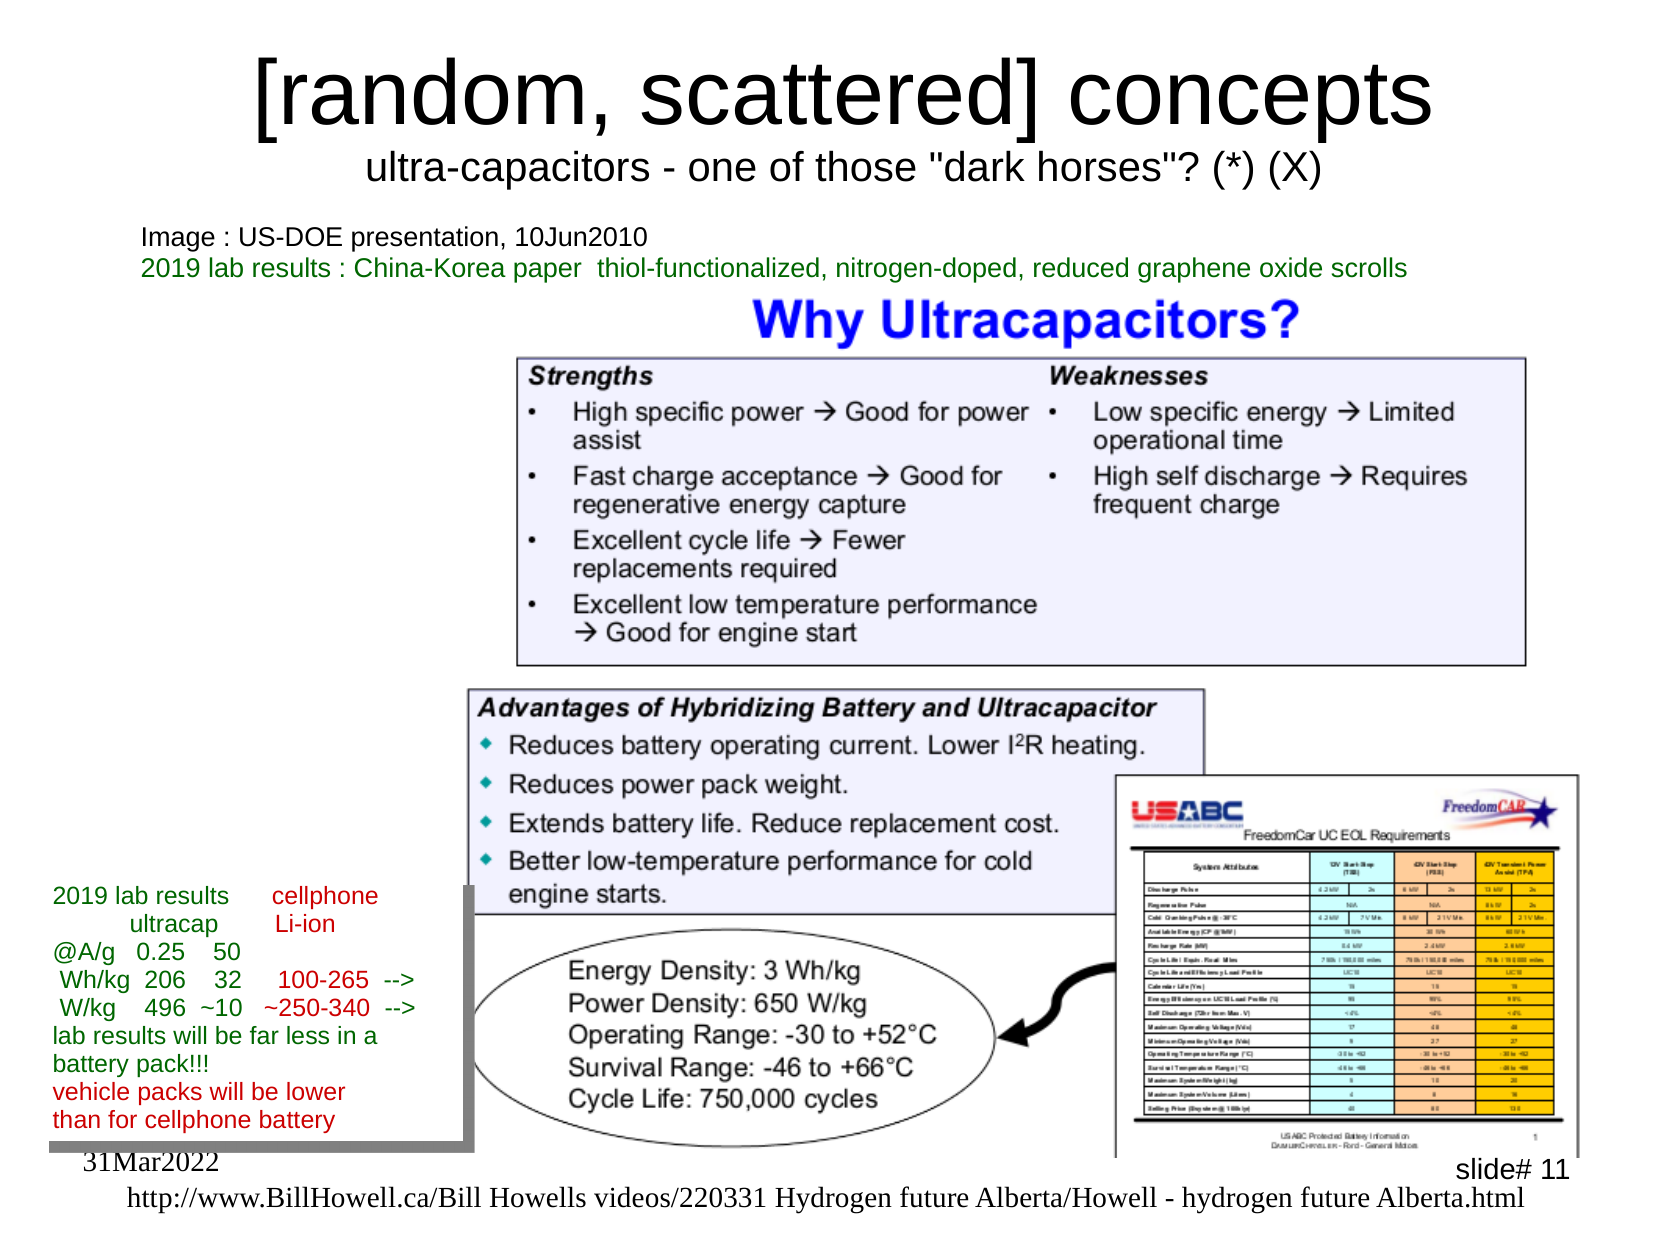

# [random, scattered] concepts ultra-capacitors - one of those "dark horses"? (*) (X)
Image : US-DOE presentation, 10Jun2010
2019 lab results : China-Korea paper thiol-functionalized, nitrogen-doped, reduced graphene oxide scrolls
2019 lab results cellphone
 ultracap Li-ion
@A/g 0.25 50
 Wh/kg 206 32 100-265 -->
 W/kg 496 ~10 ~250-340 -->
lab results will be far less in a
battery pack!!!
vehicle packs will be lower
than for cellphone battery
slide# 11
31Mar2022
http://www.BillHowell.ca/Bill Howells videos/220331 Hydrogen future Alberta/Howell - hydrogen future Alberta.html